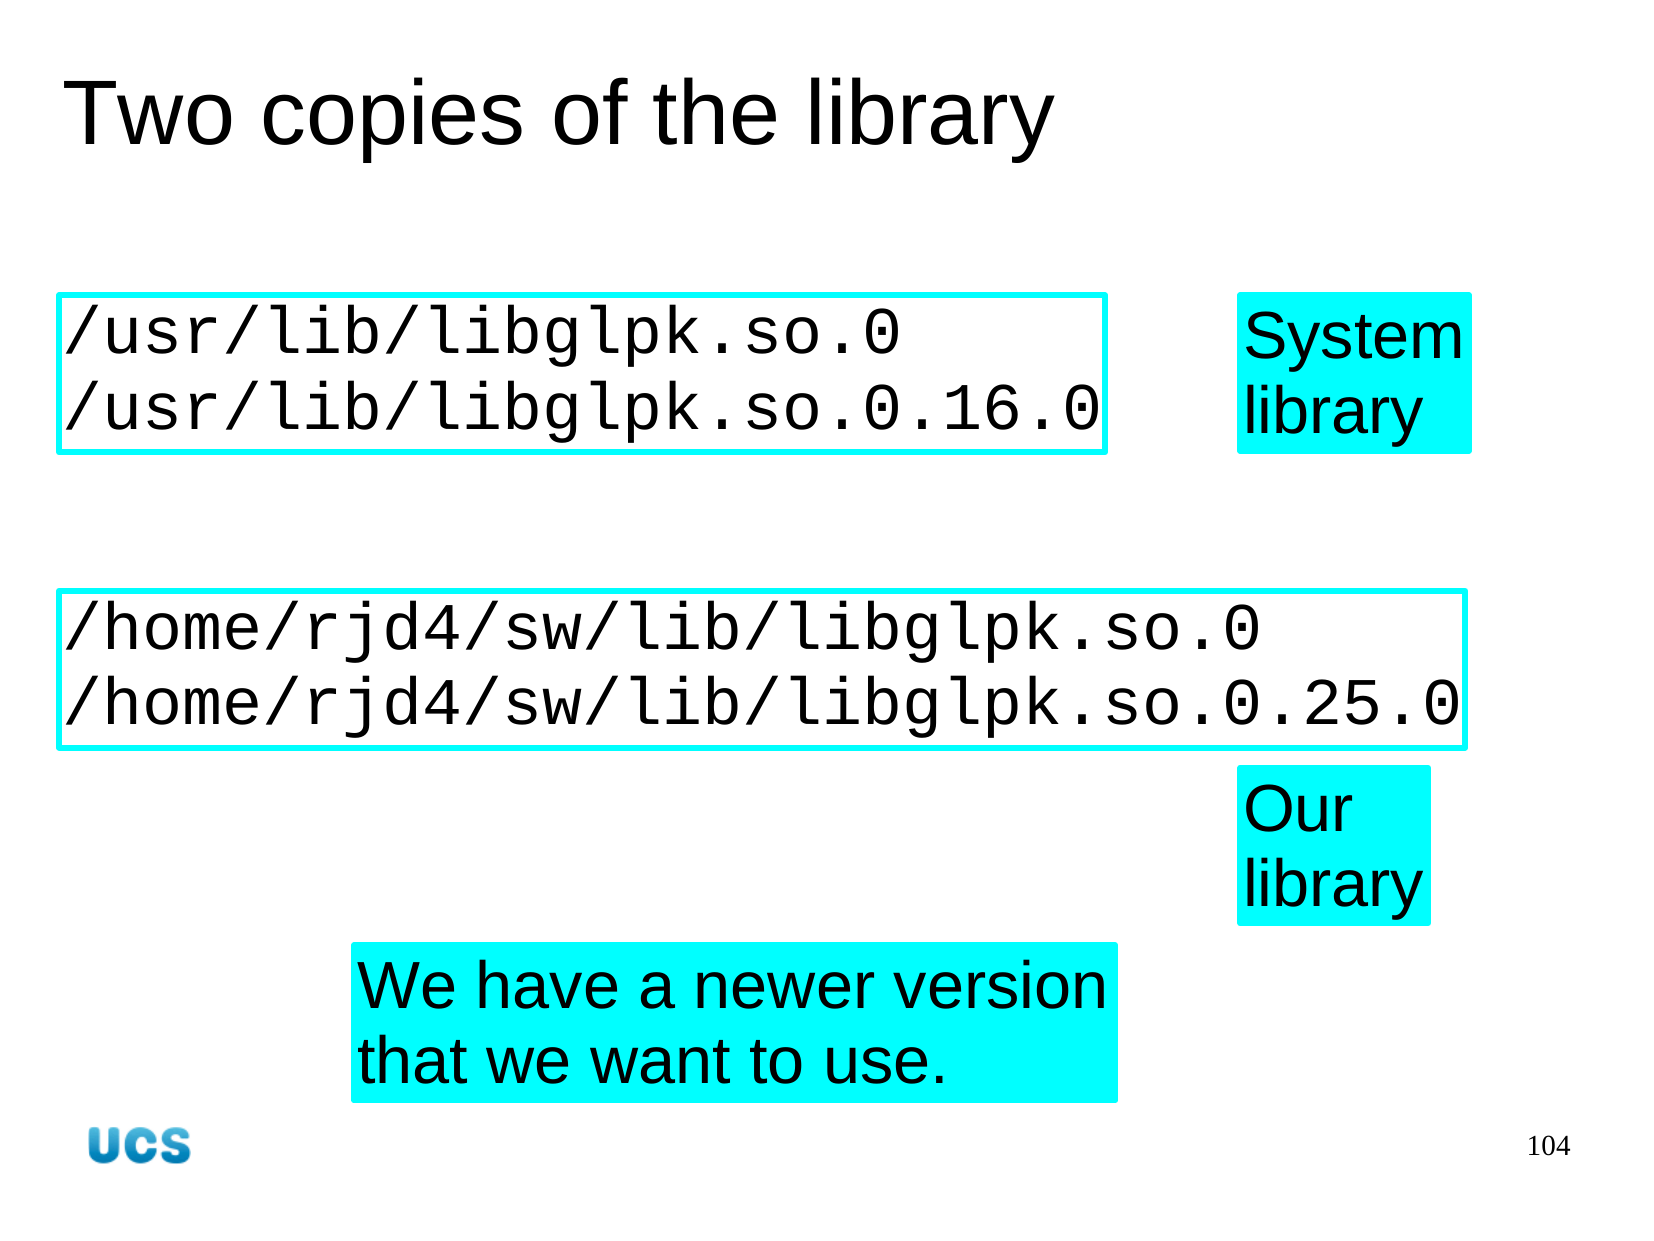

Two copies of the library
/usr/lib/libglpk.so.0
/usr/lib/libglpk.so.0.16.0
System
library
/home/rjd4/sw/lib/libglpk.so.0
/home/rjd4/sw/lib/libglpk.so.0.25.0
Our
library
We have a newer version
that we want to use.
104